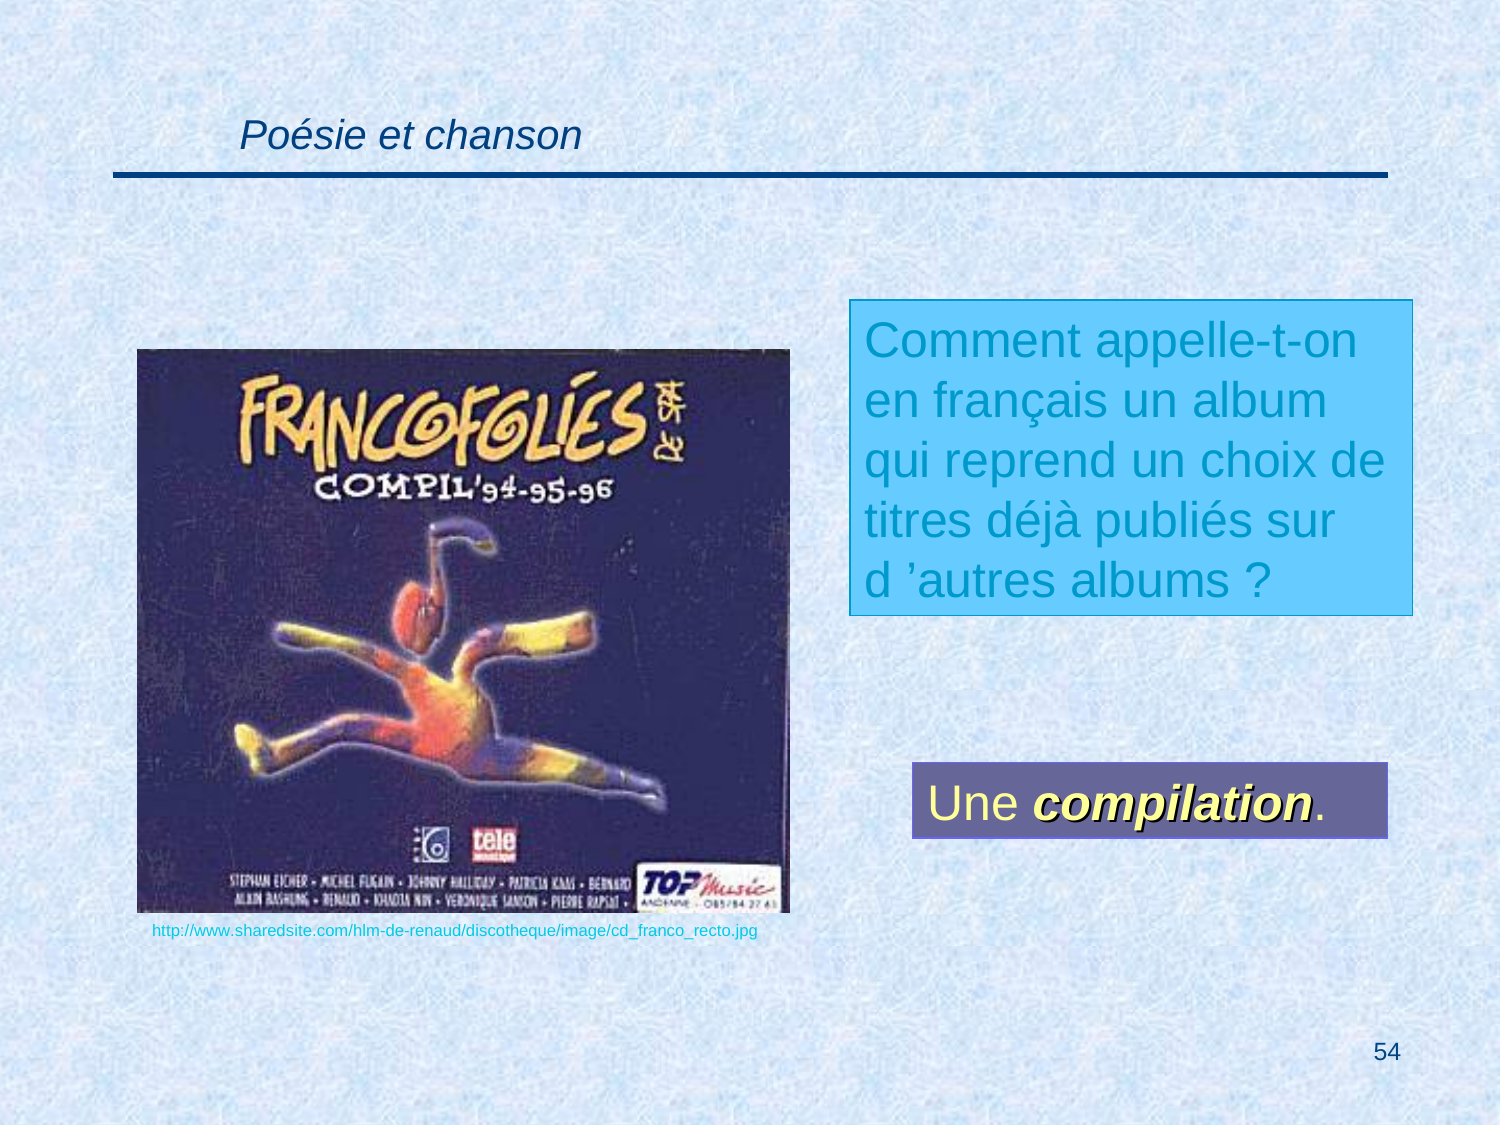

Poésie et chanson
Comment appelle-t-on en français un album qui reprend un choix de titres déjà publiés sur d ’autres albums ?
http://www.sharedsite.com/hlm-de-renaud/discotheque/image/cd_franco_recto.jpg
Une compilation.
54